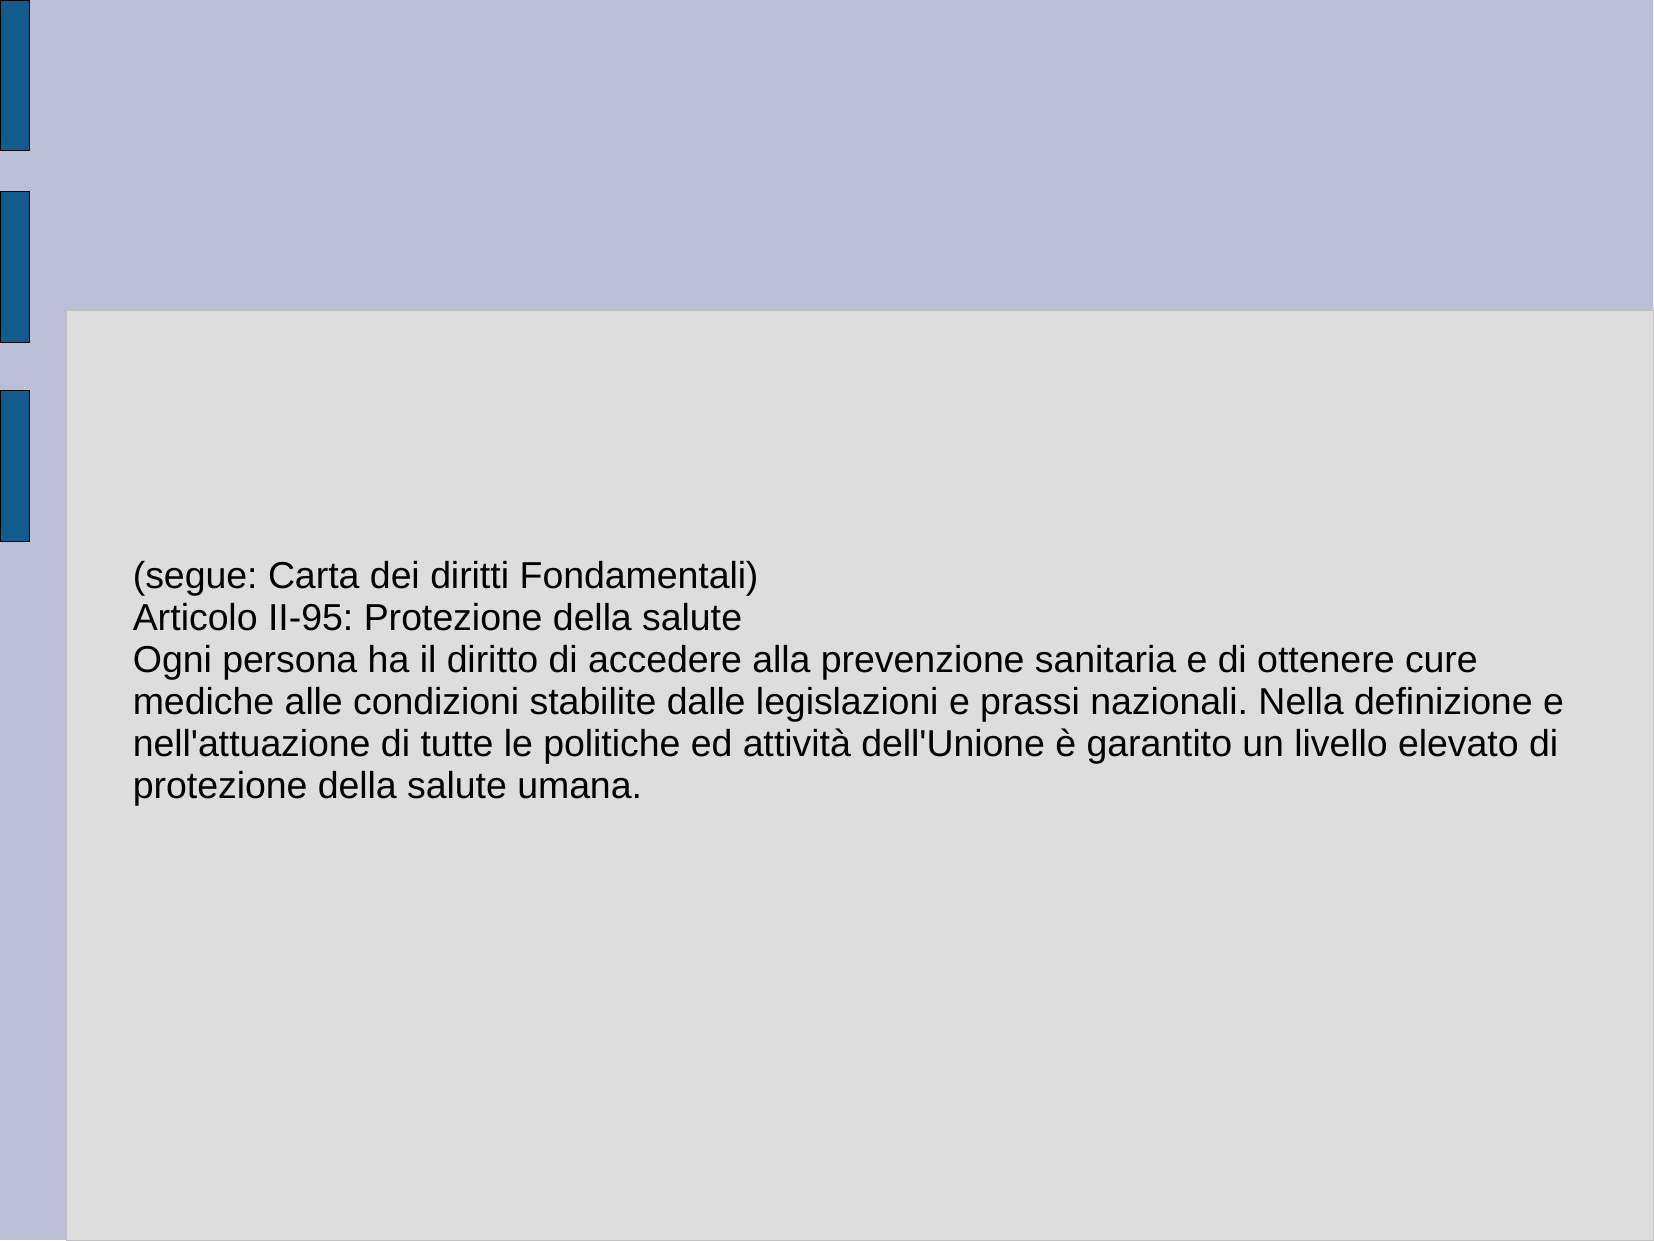

(segue: Carta dei diritti Fondamentali)
Articolo II-95: Protezione della salute
Ogni persona ha il diritto di accedere alla prevenzione sanitaria e di ottenere cure mediche alle condizioni stabilite dalle legislazioni e prassi nazionali. Nella definizione e nell'attuazione di tutte le politiche ed attività dell'Unione è garantito un livello elevato di protezione della salute umana.